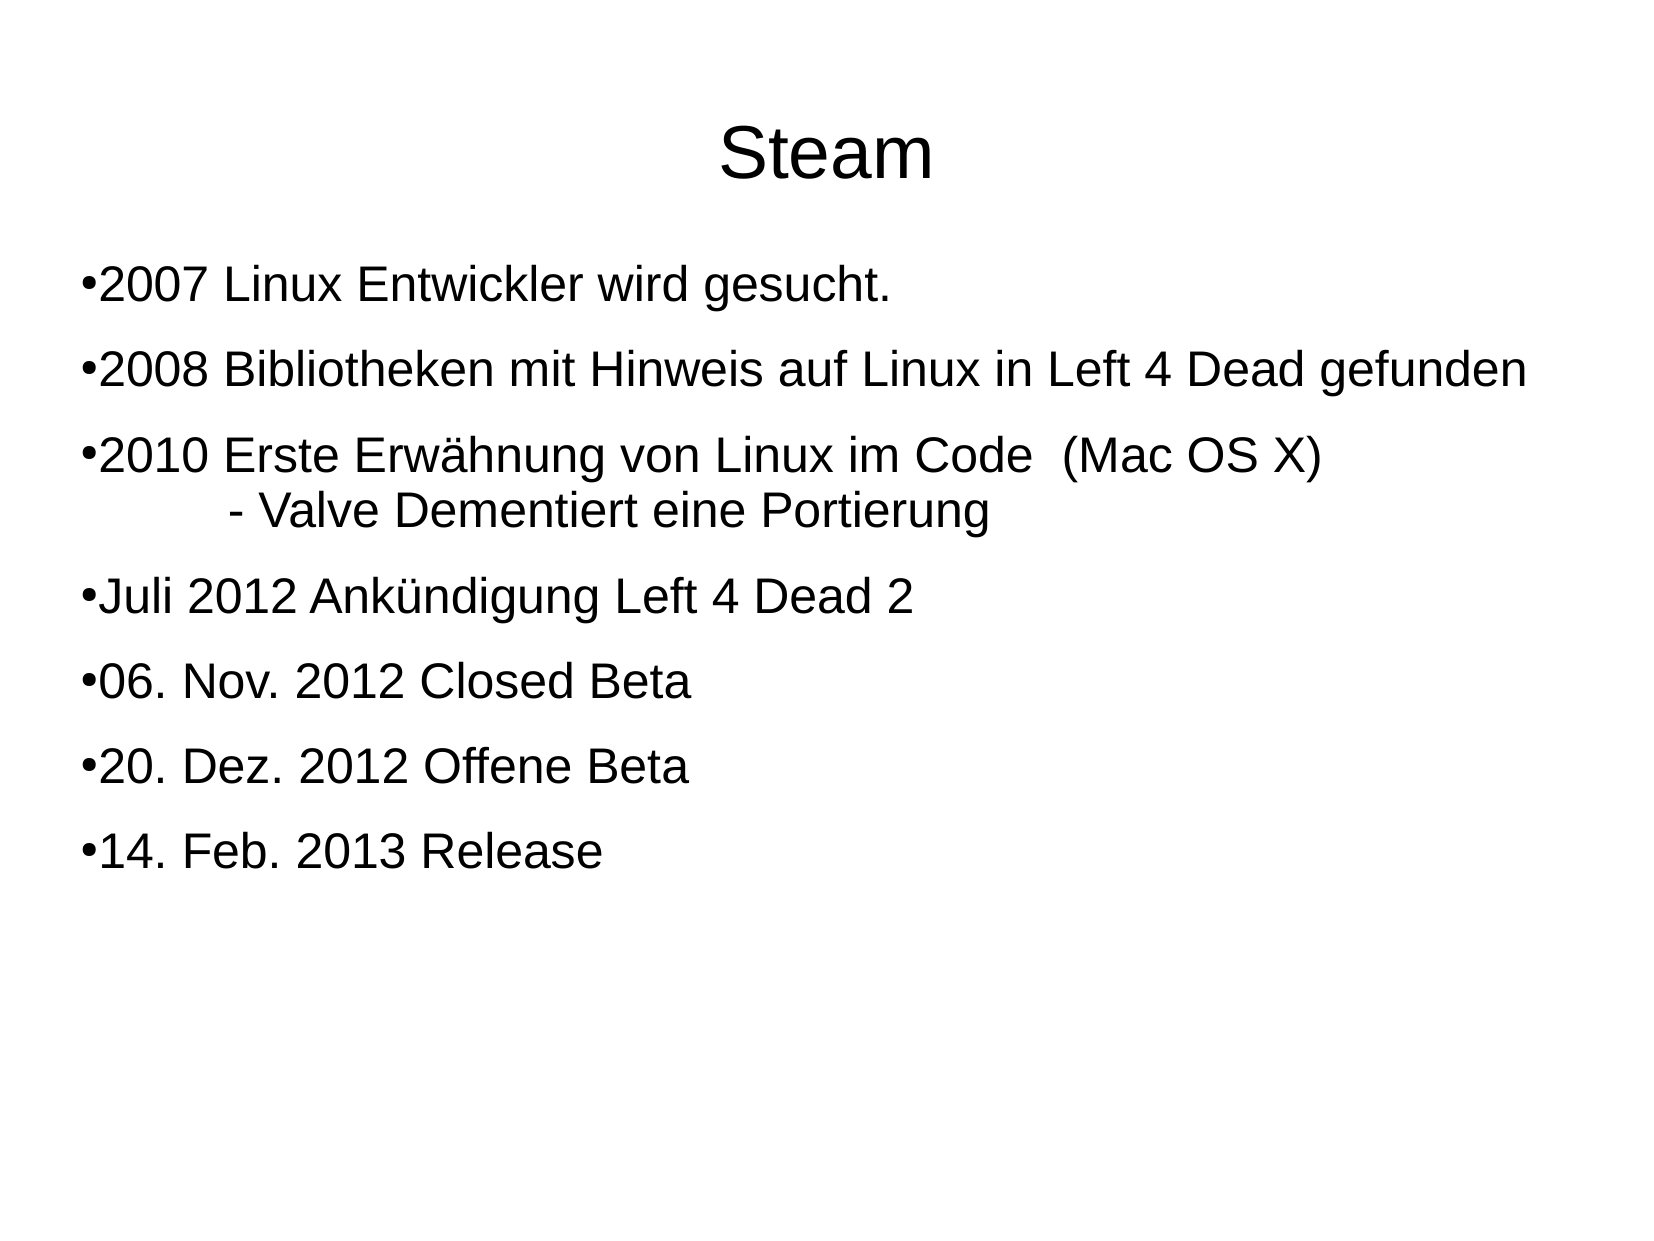

# Steam
2007 Linux Entwickler wird gesucht.
2008 Bibliotheken mit Hinweis auf Linux in Left 4 Dead gefunden
2010 Erste Erwähnung von Linux im Code (Mac OS X)
		- Valve Dementiert eine Portierung
Juli 2012 Ankündigung Left 4 Dead 2
06. Nov. 2012 Closed Beta
20. Dez. 2012 Offene Beta
14. Feb. 2013 Release